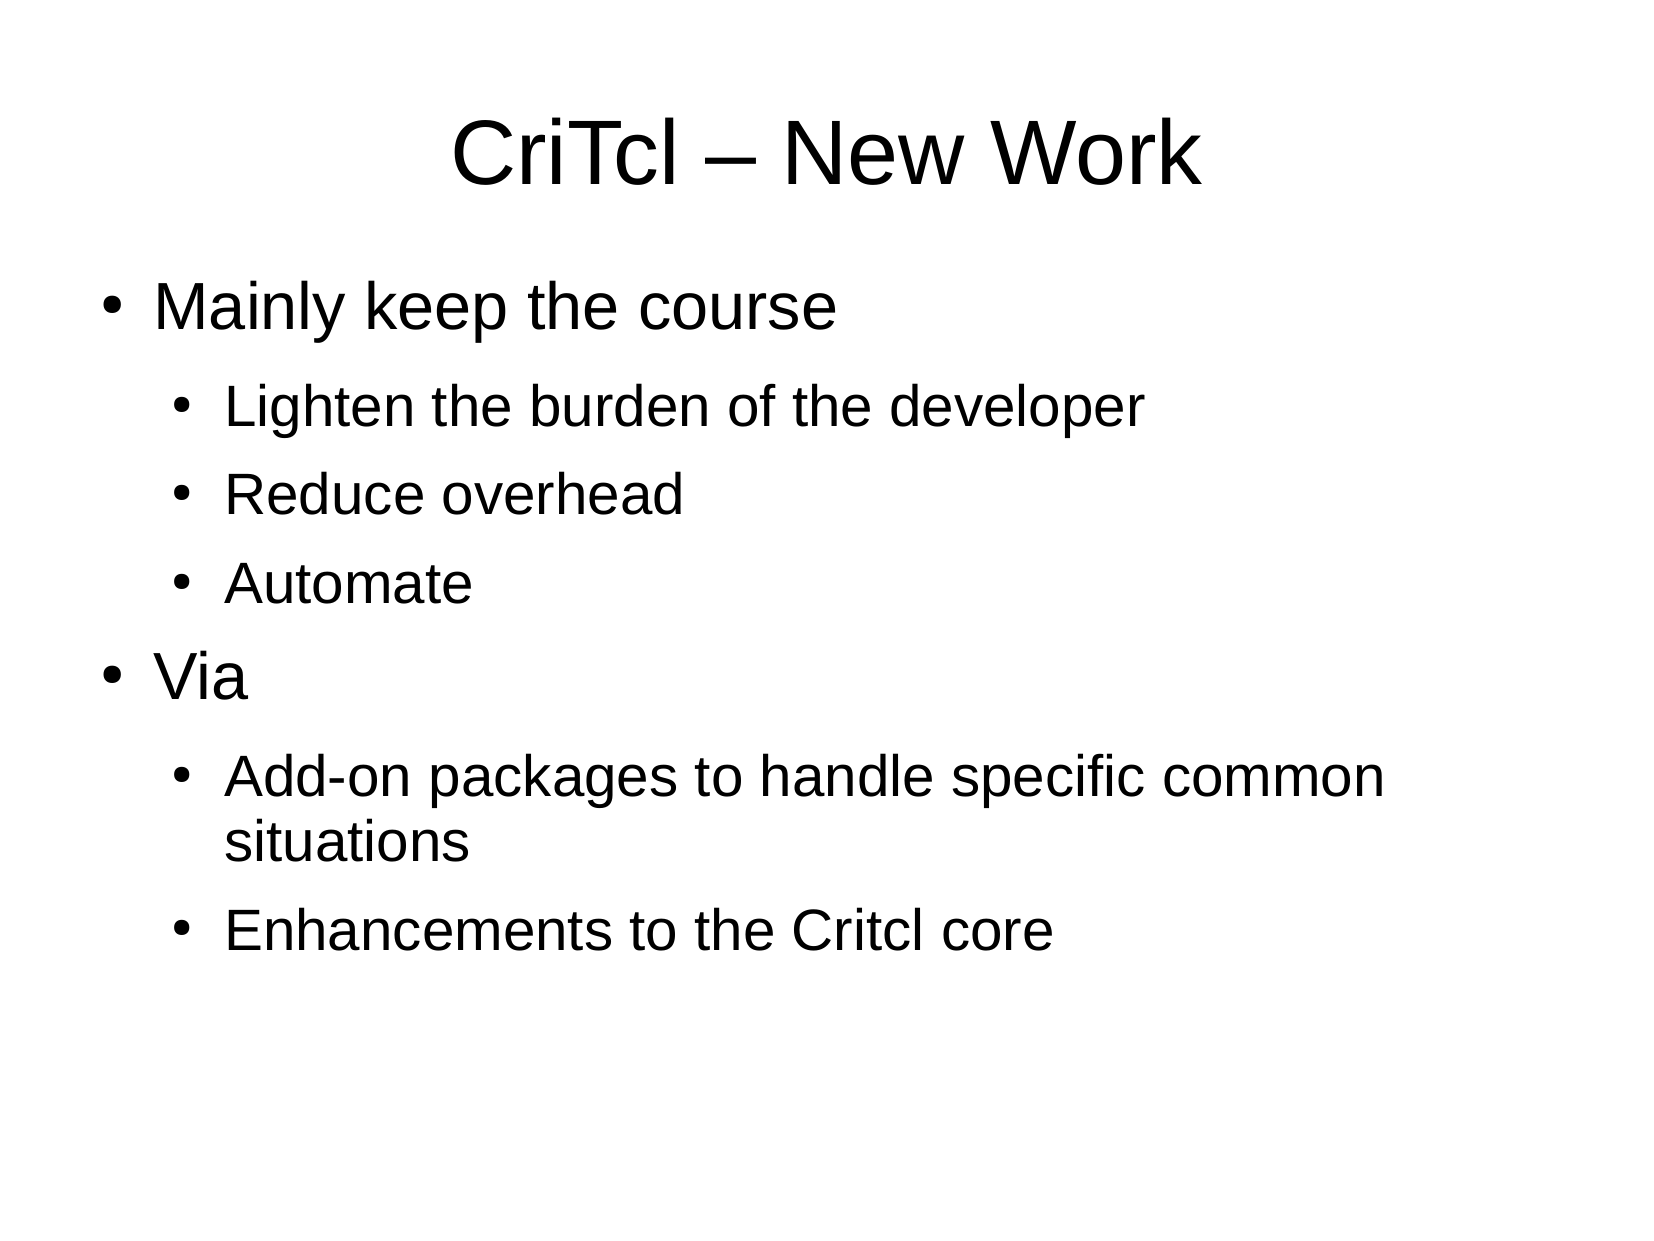

# CriTcl – New Work
Mainly keep the course
Lighten the burden of the developer
Reduce overhead
Automate
Via
Add-on packages to handle specific common situations
Enhancements to the Critcl core